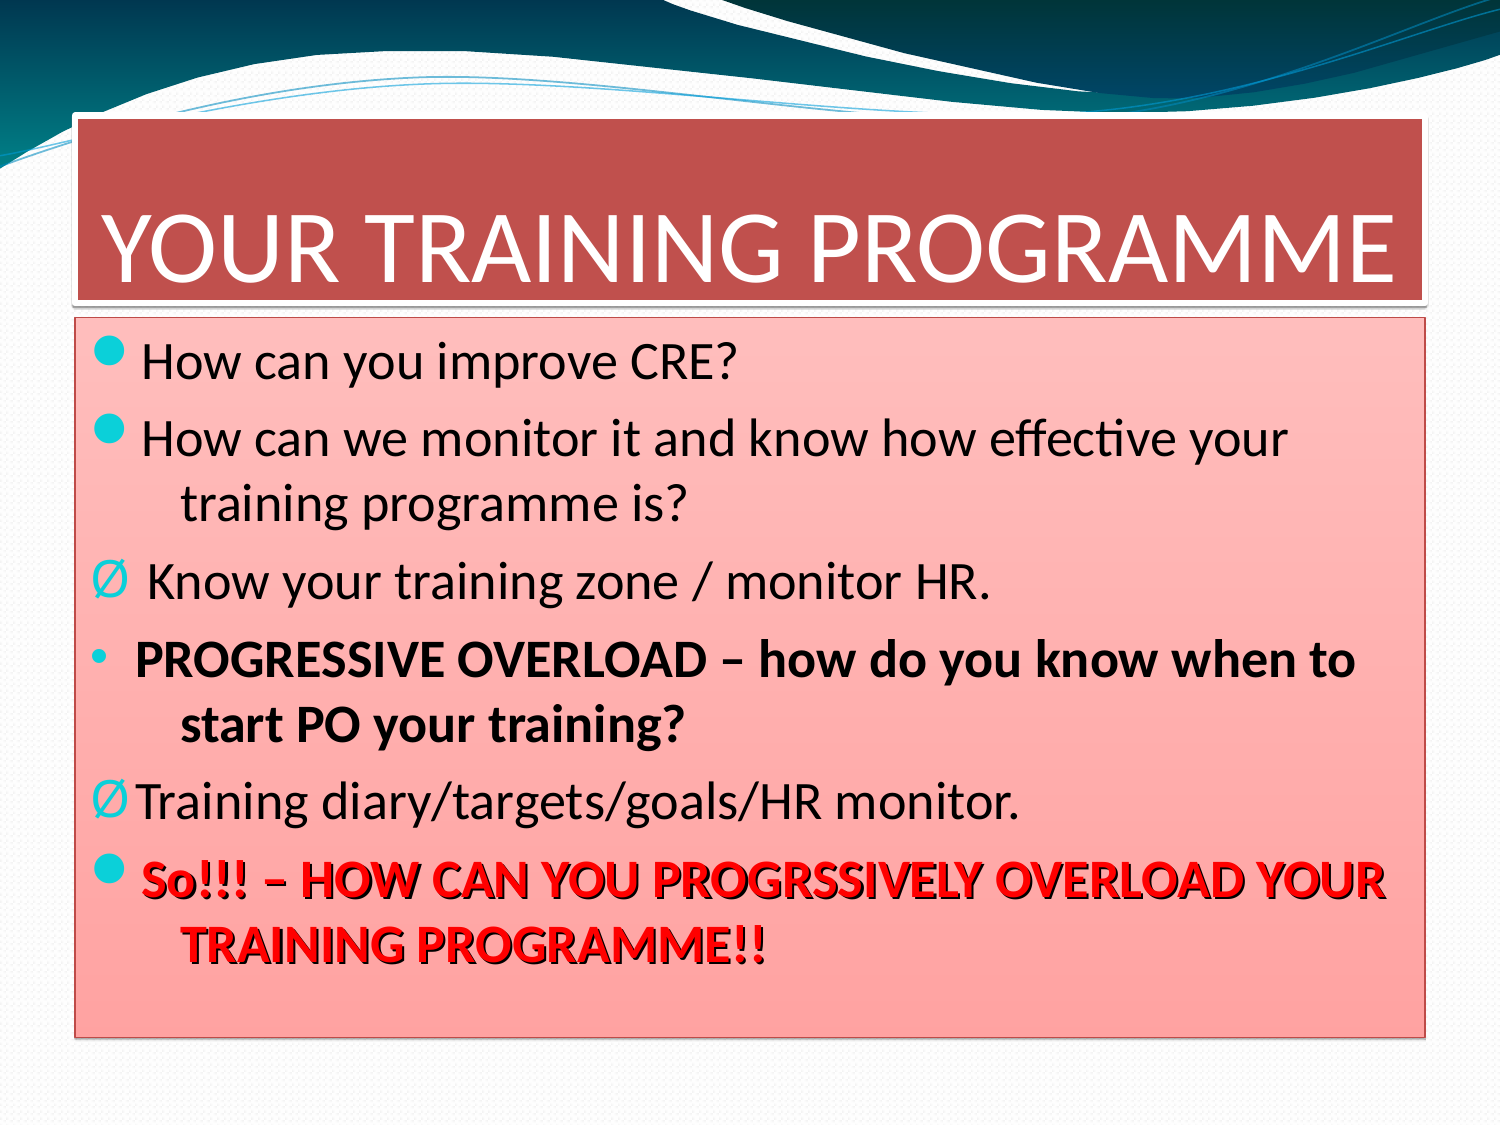

# YOUR TRAINING PROGRAMME
How can you improve CRE?
How can we monitor it and know how effective your training programme is?
 Know your training zone / monitor HR.
PROGRESSIVE OVERLOAD – how do you know when to start PO your training?
Training diary/targets/goals/HR monitor.
So!!! – HOW CAN YOU PROGRSSIVELY OVERLOAD YOUR TRAINING PROGRAMME!!